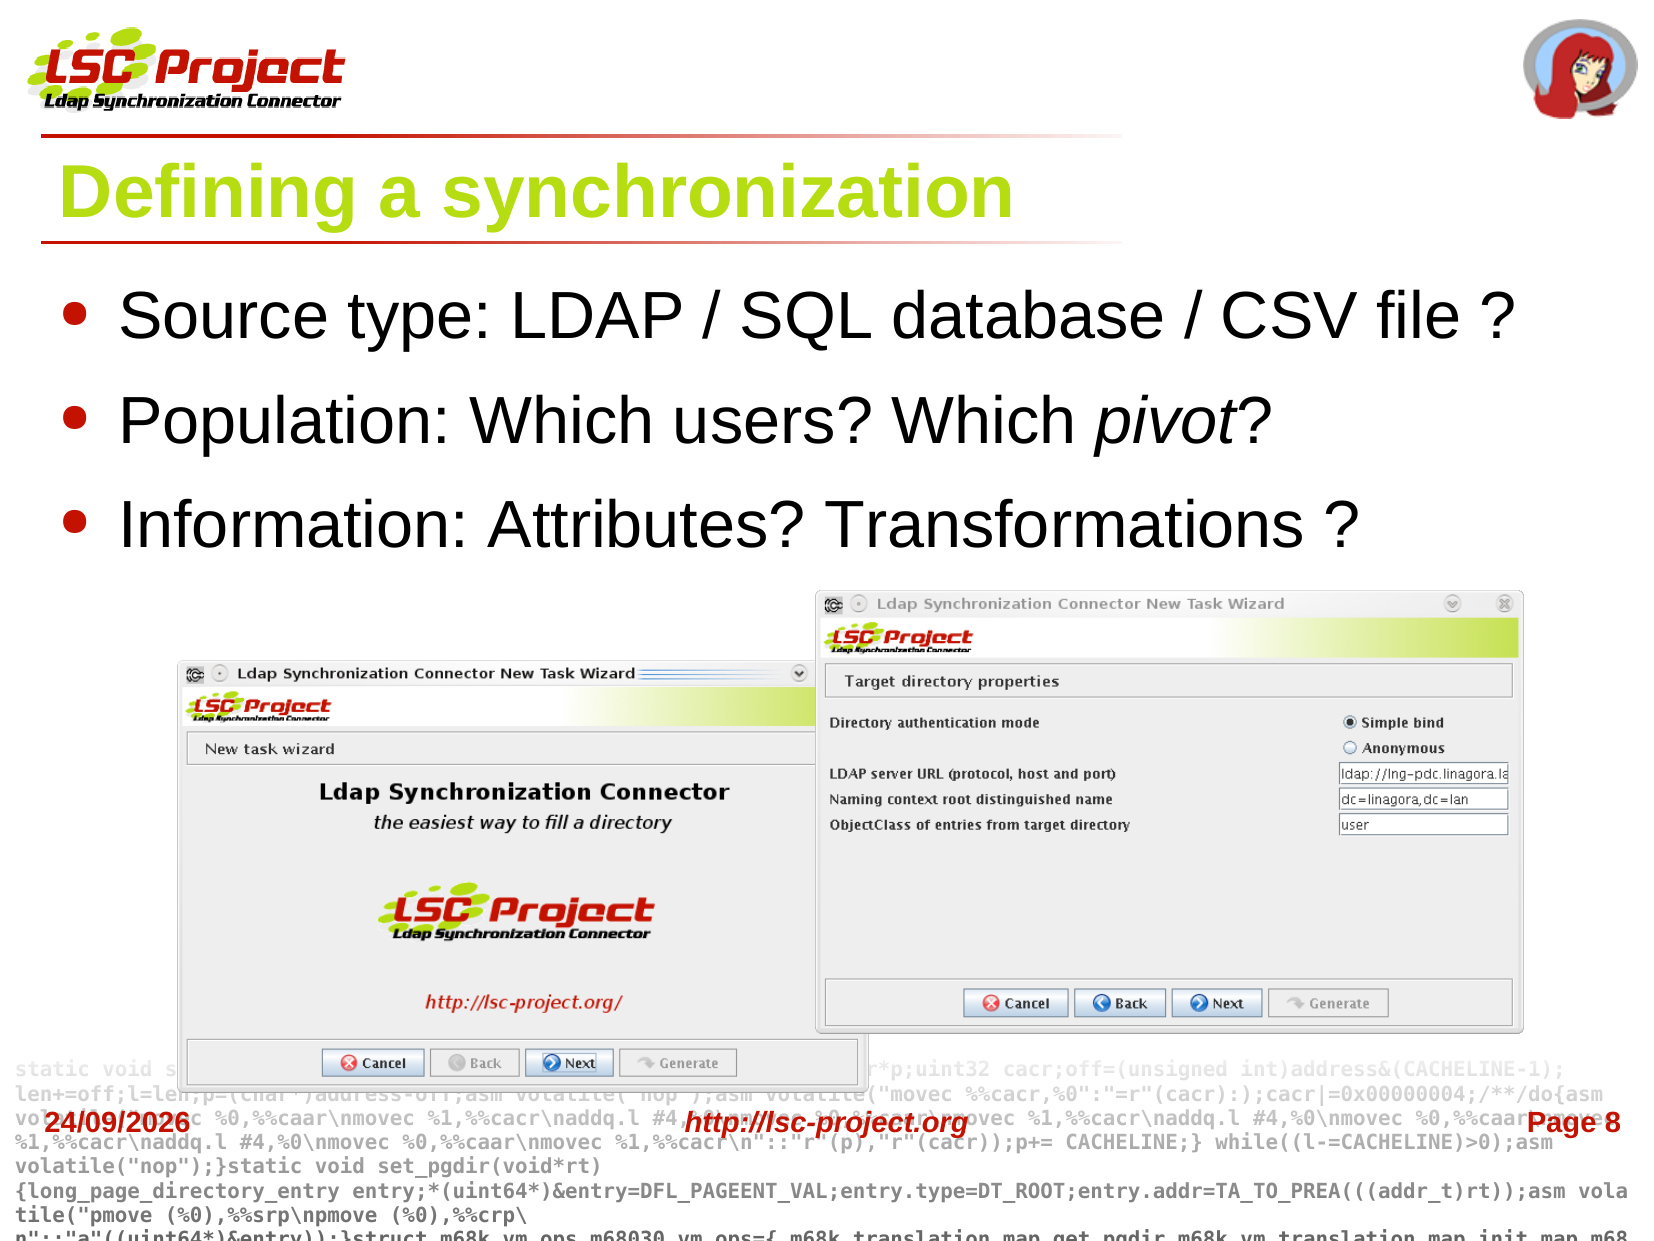

# Defining a synchronization
Source type: LDAP / SQL database / CSV file ?
Population: Which users? Which pivot?
Information: Attributes? Transformations ?